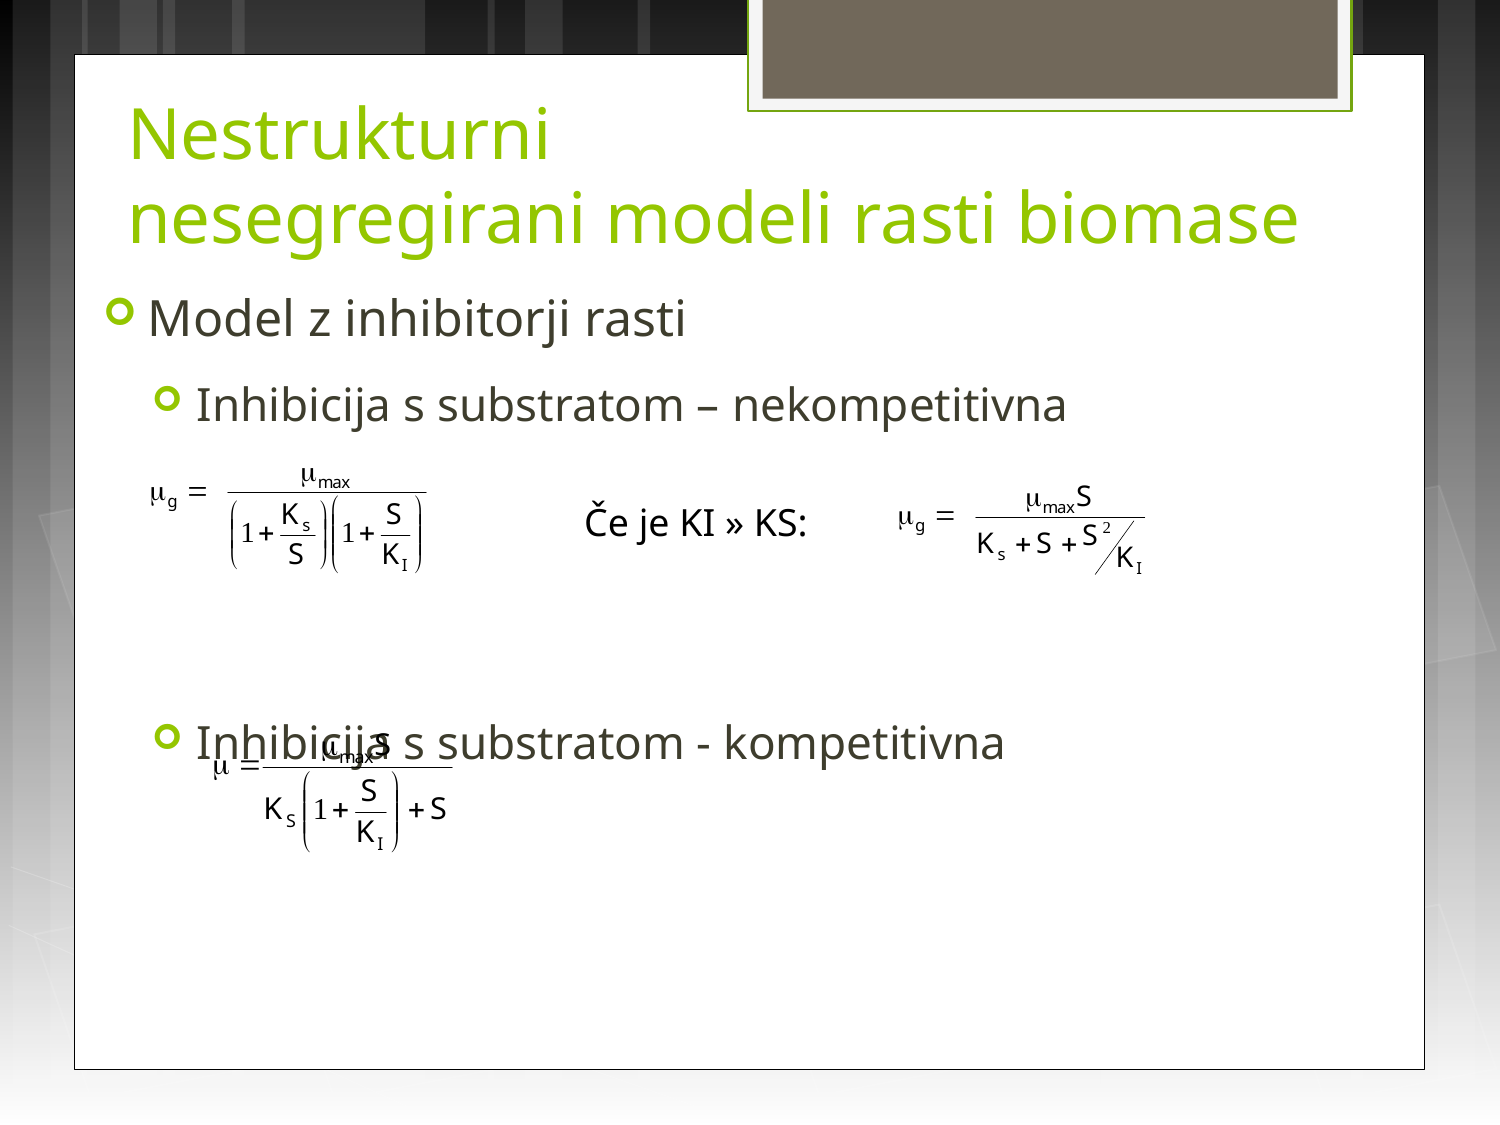

# Nestrukturni nesegregirani modeli rasti biomase
Model z inhibitorji rasti
Inhibicija s substratom – nekompetitivna
Inhibicija s substratom - kompetitivna
Če je KI » KS: